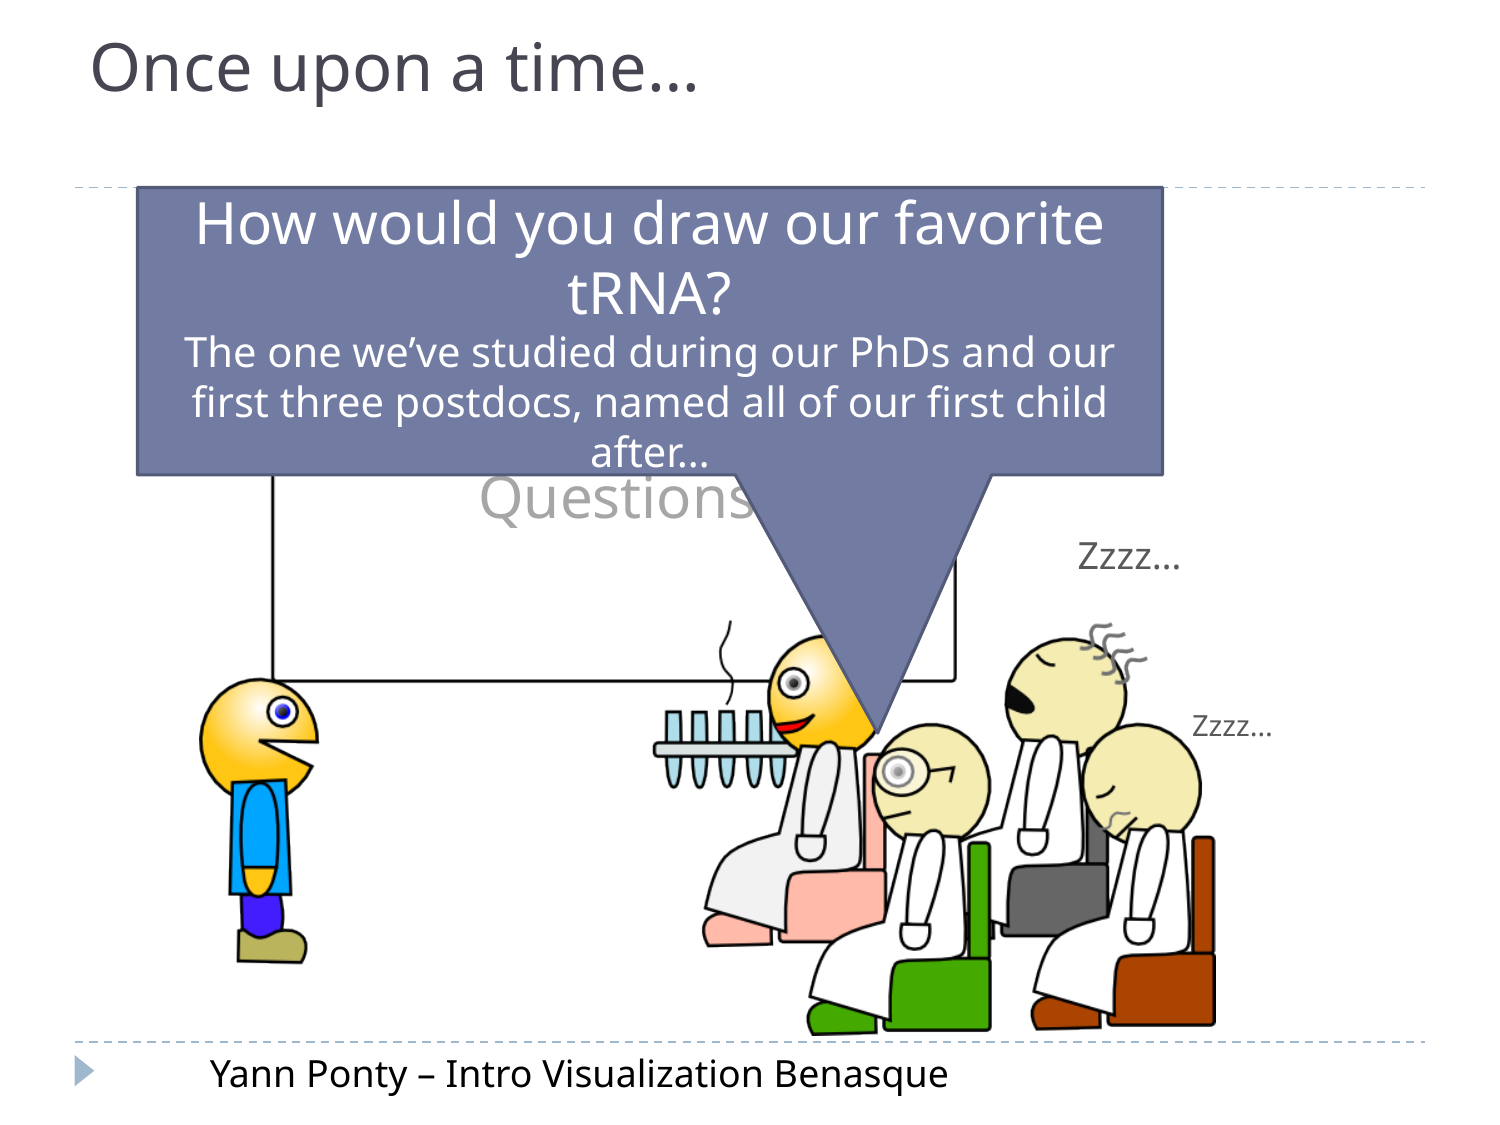

# Once upon a time…
How would you draw our favorite tRNA?
The one we’ve studied during our PhDs and our first three postdocs, named all of our first child after…
Thanks for listening.
Questions?
Zzzz…
Zzzz…
Benasque RNA